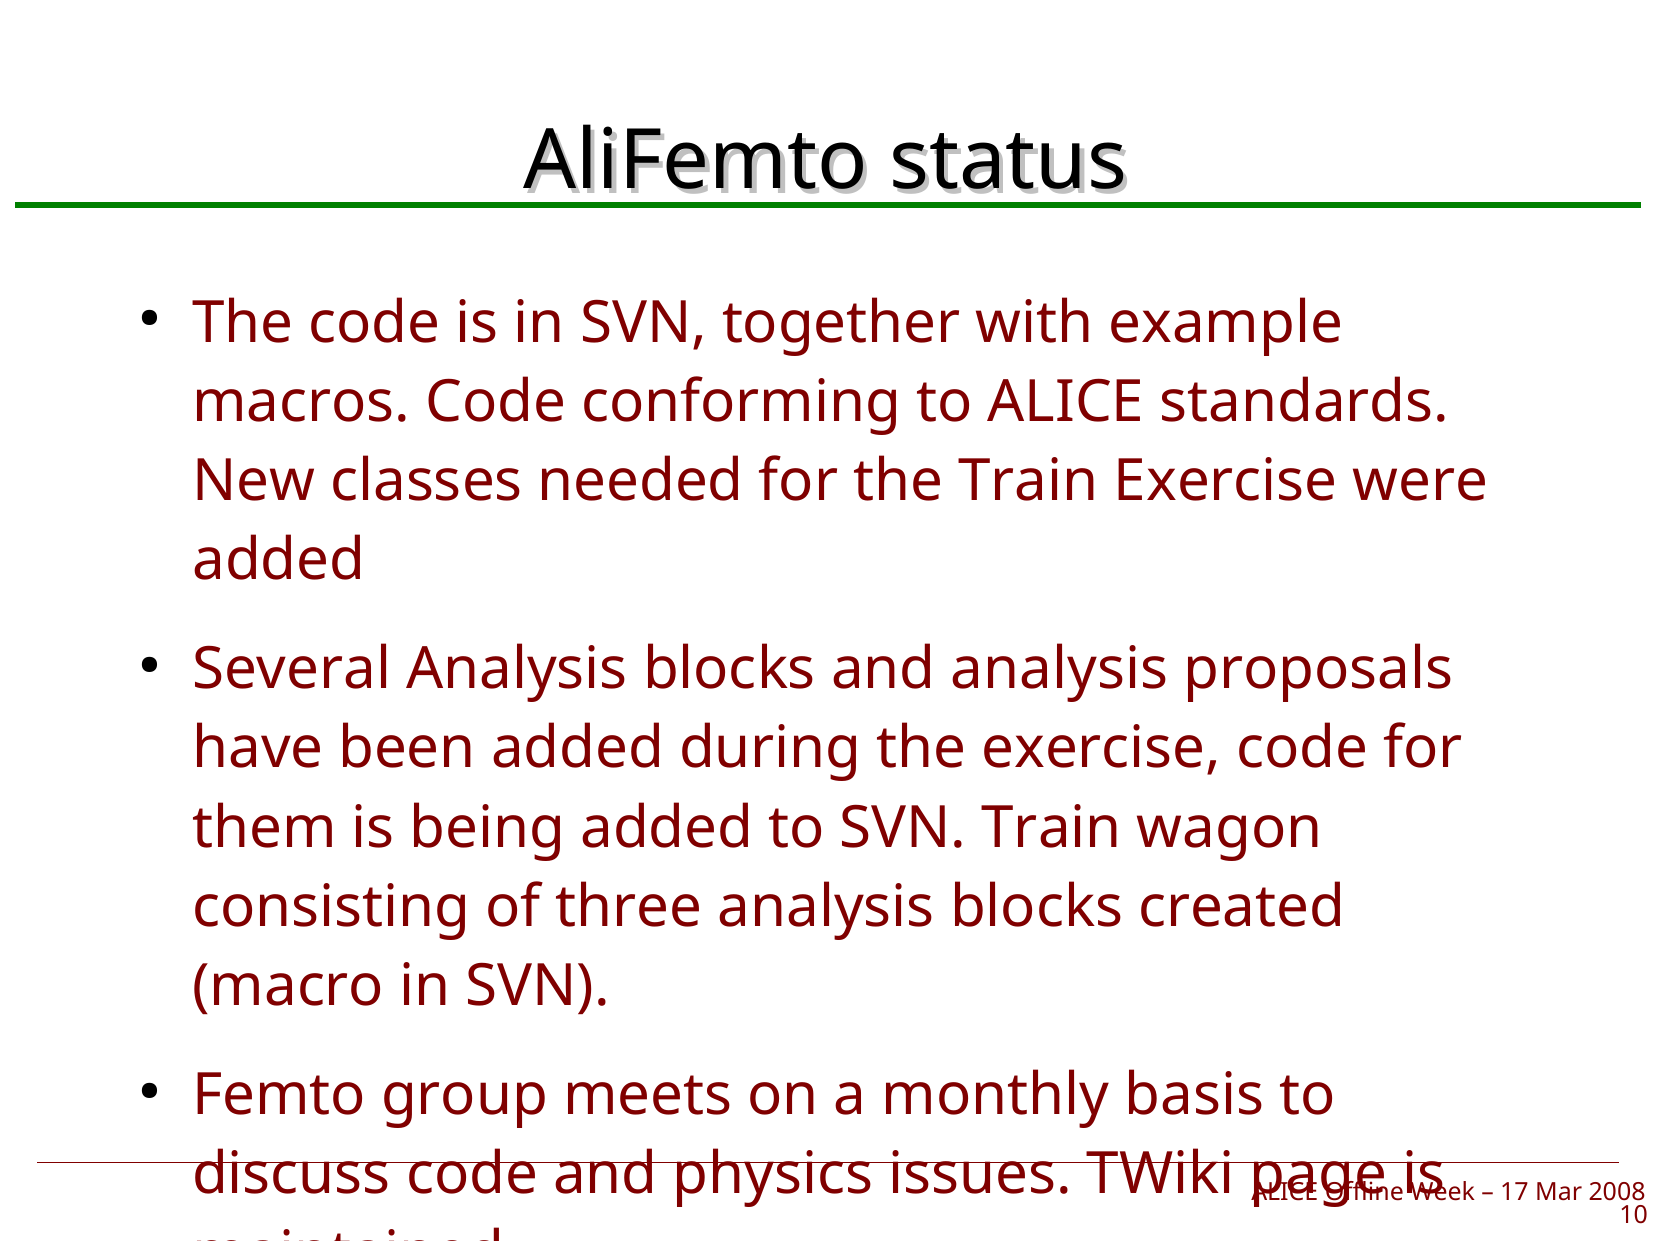

# AliFemto status
The code is in SVN, together with example macros. Code conforming to ALICE standards. New classes needed for the Train Exercise were added
Several Analysis blocks and analysis proposals have been added during the exercise, code for them is being added to SVN. Train wagon consisting of three analysis blocks created (macro in SVN).
Femto group meets on a monthly basis to discuss code and physics issues. TWiki page is maintained.
Femto code is kept in a ready and working state, an effort to include UniCorr in Alice is ongoing.